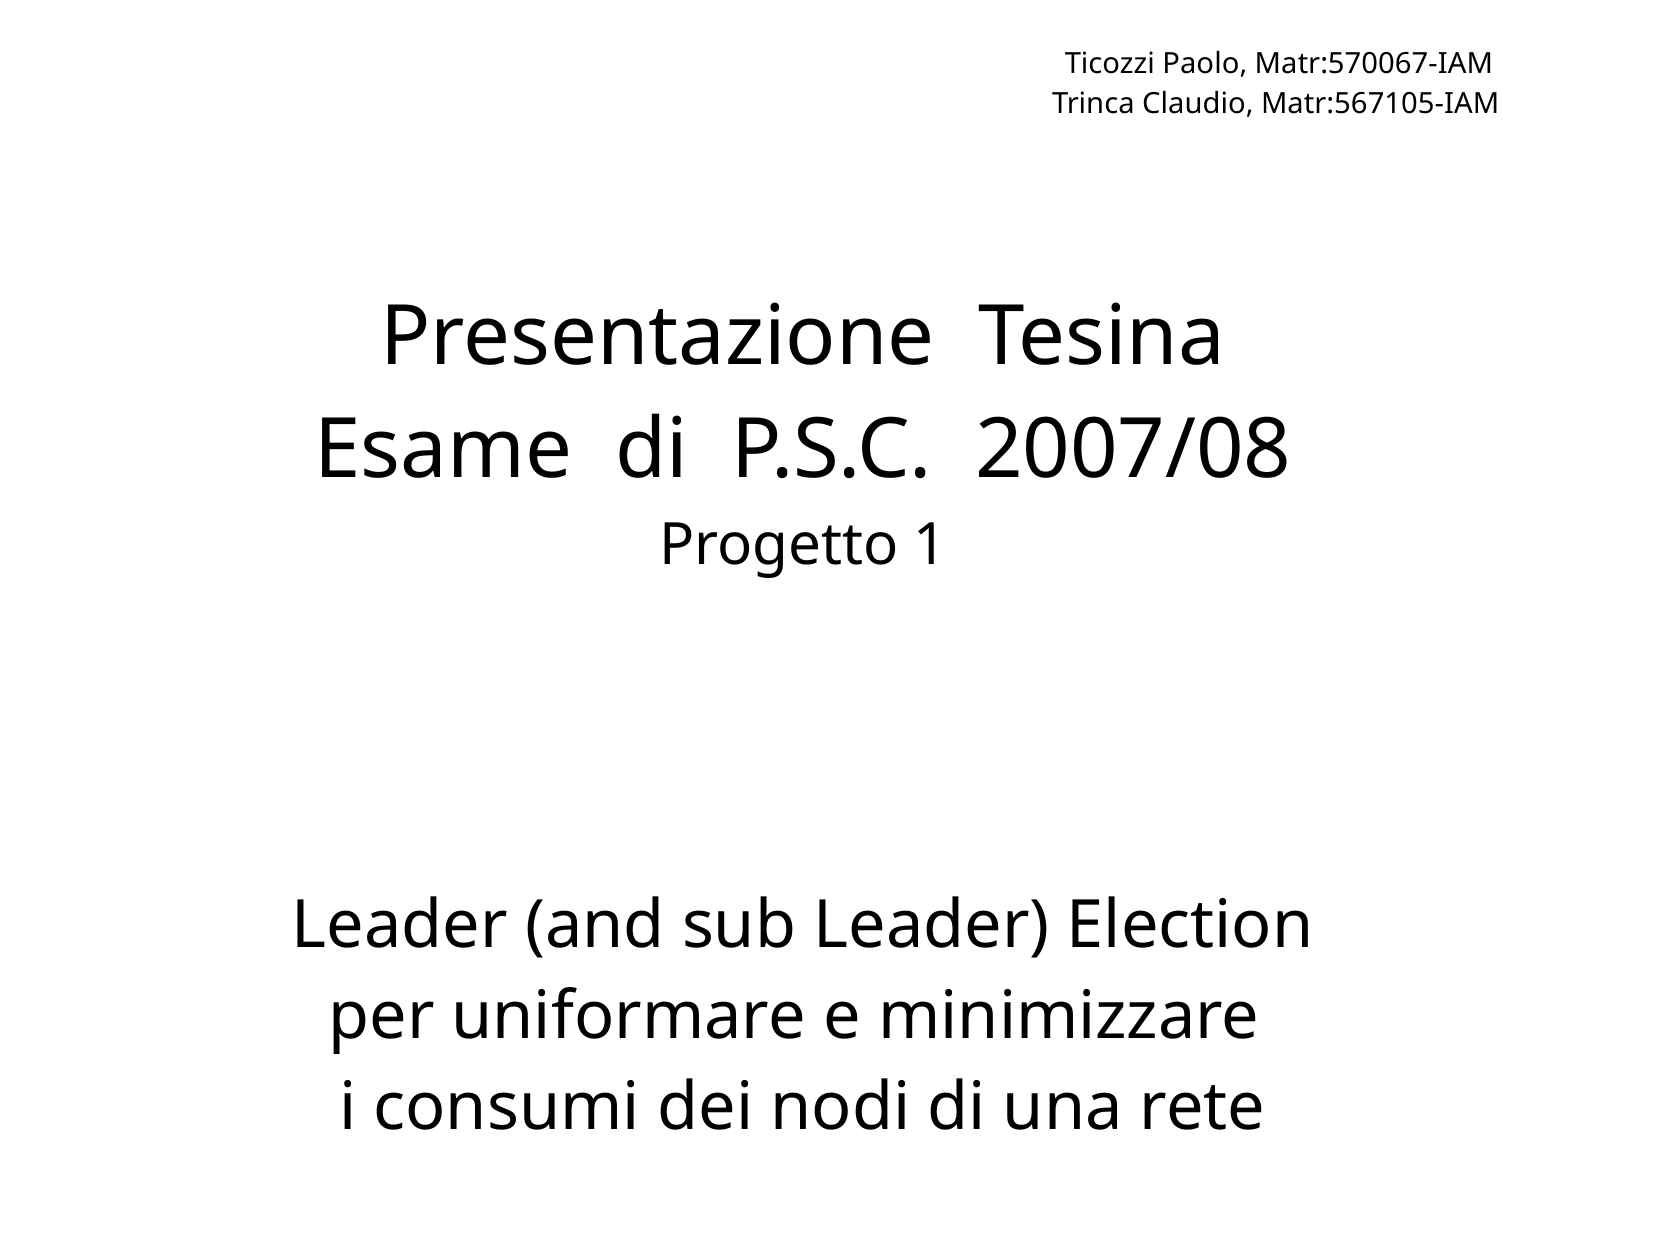

# Ticozzi Paolo, Matr:570067-IAM Trinca Claudio, Matr:567105-IAM Presentazione Tesina Esame di P.S.C. 2007/08 Progetto 1 Leader (and sub Leader) Election per uniformare e minimizzare i consumi dei nodi di una rete